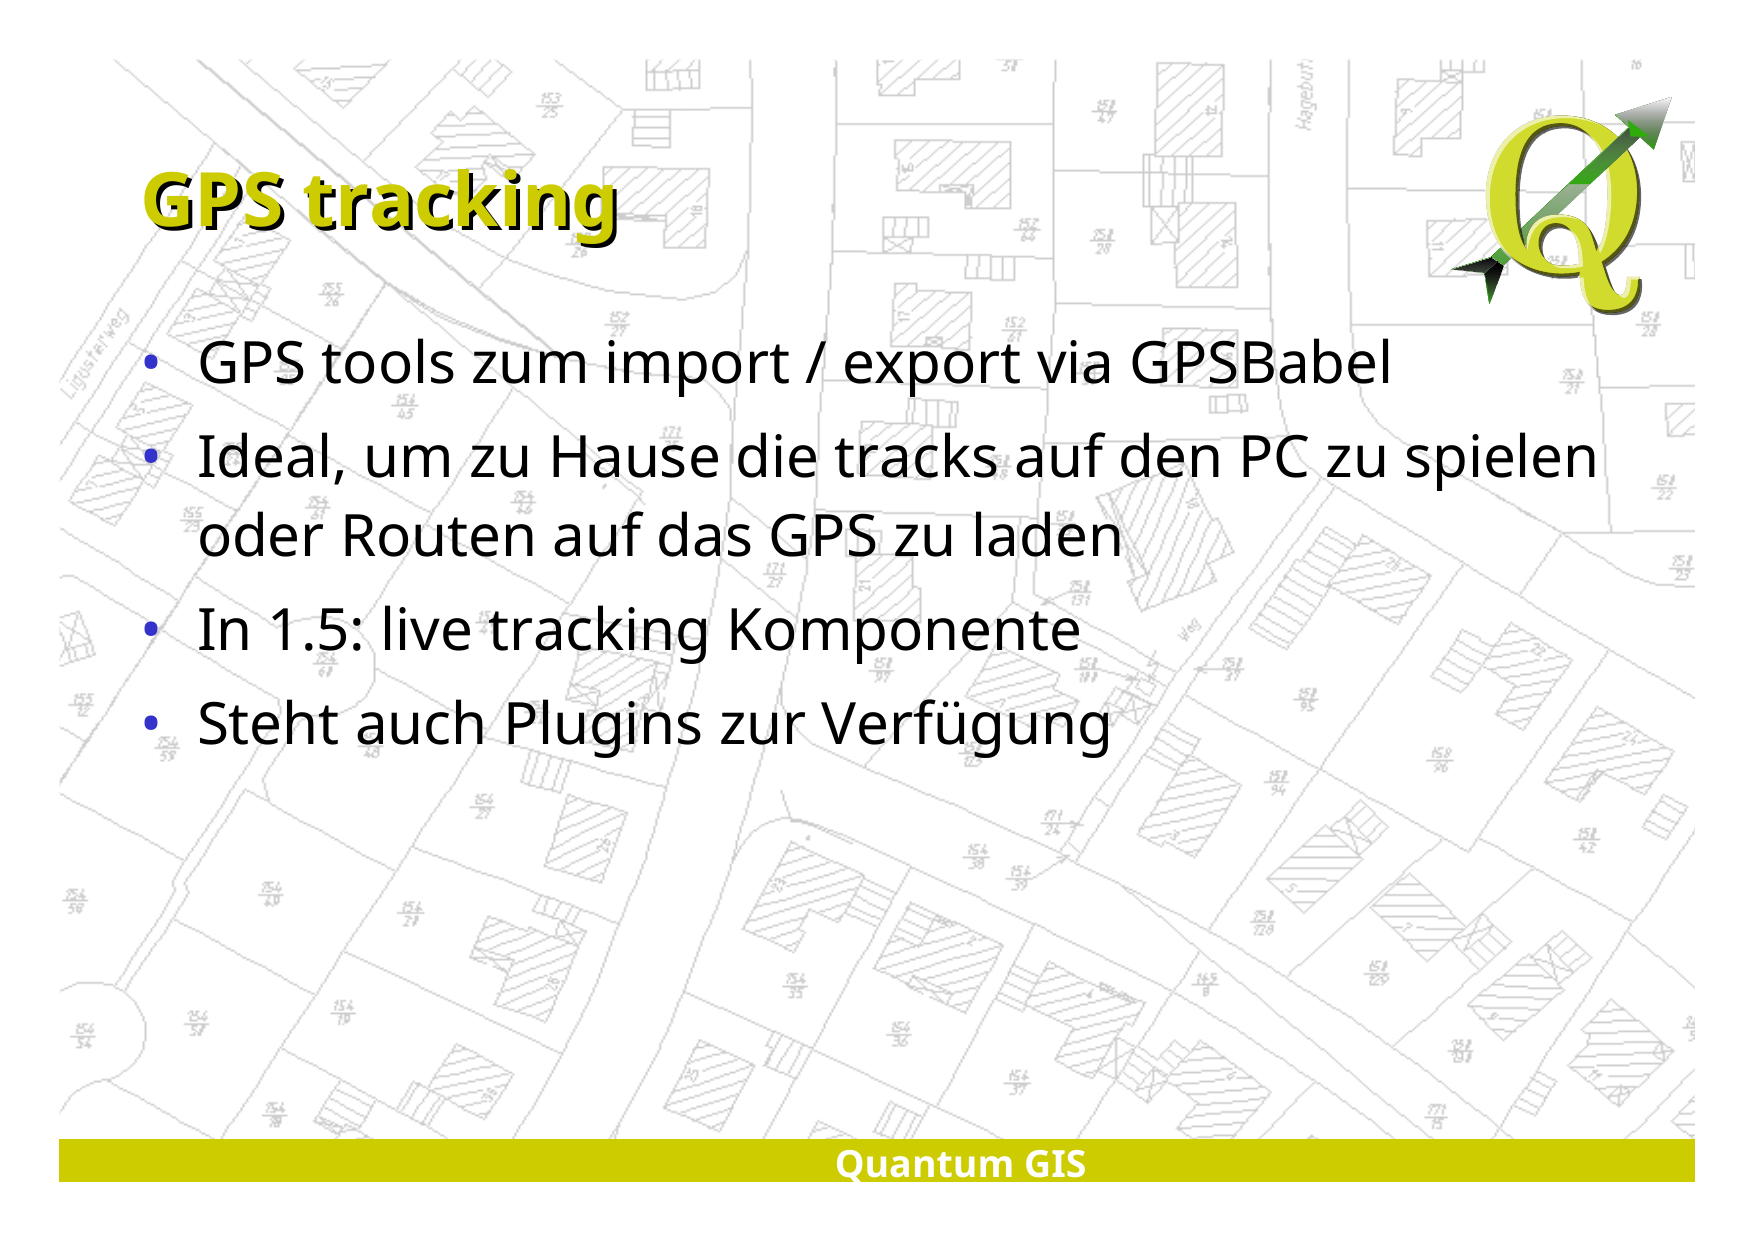

# GPS tracking
GPS tools zum import / export via GPSBabel
Ideal, um zu Hause die tracks auf den PC zu spielen oder Routen auf das GPS zu laden
In 1.5: live tracking Komponente
Steht auch Plugins zur Verfügung